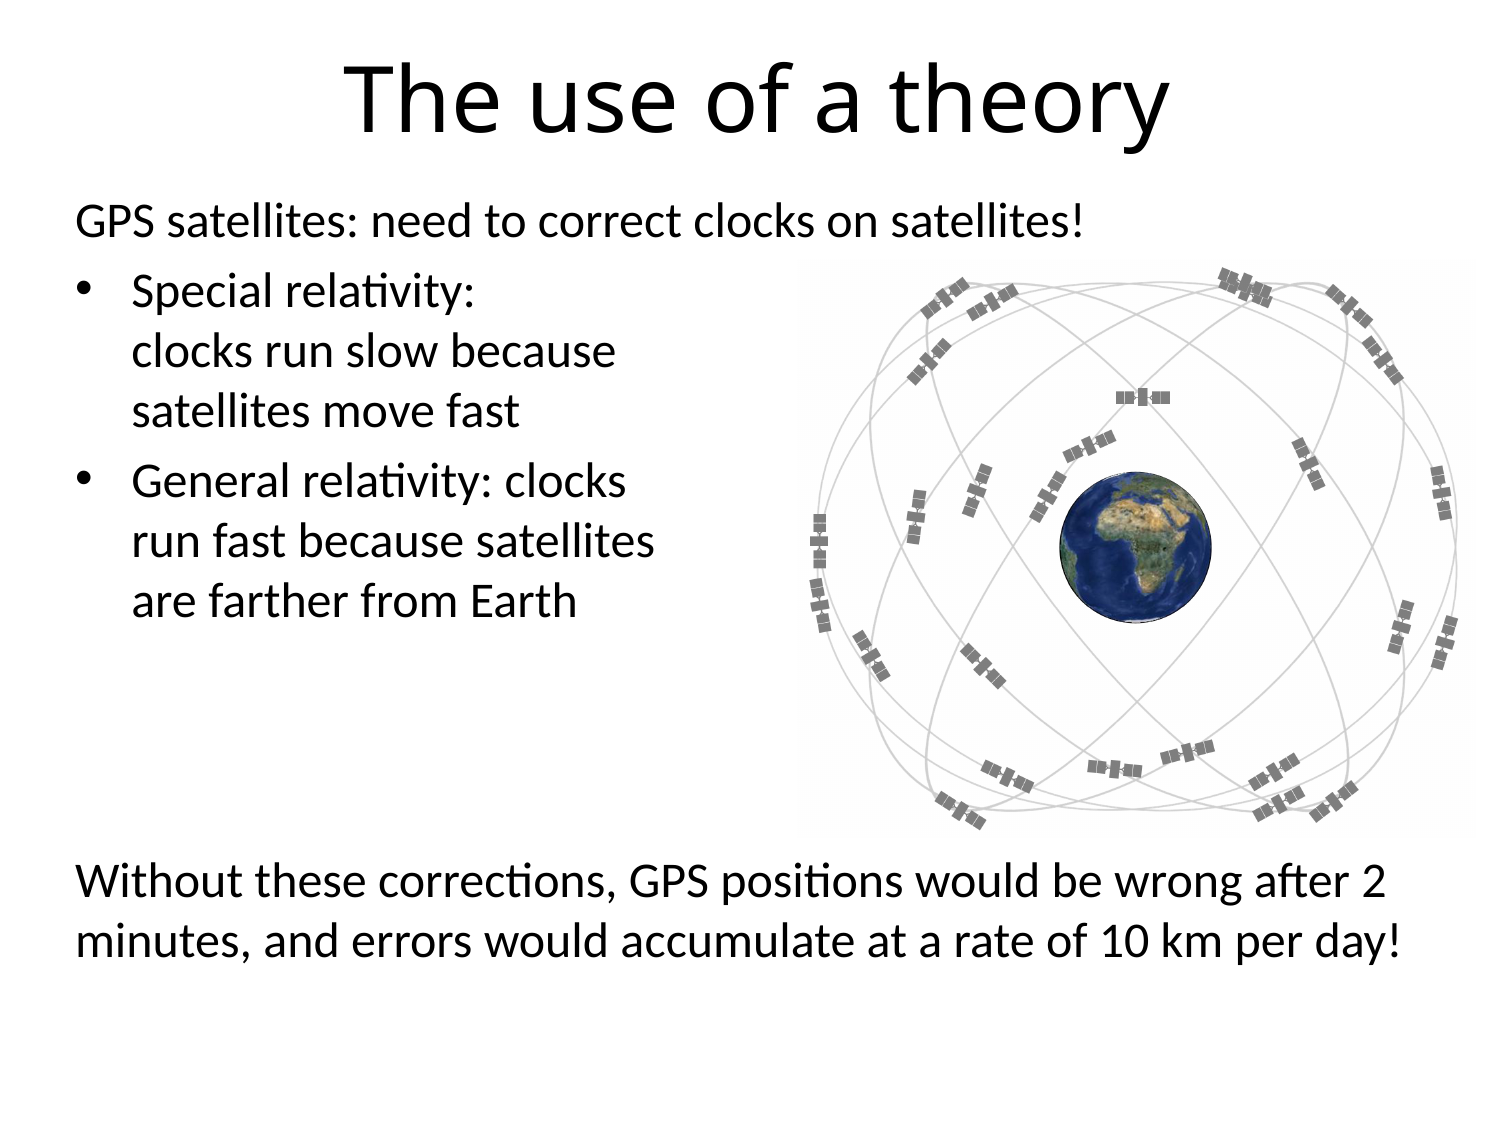

# The use of a theory
GPS satellites: need to correct clocks on satellites!
Special relativity:
clocks run slow because
satellites move fast
General relativity: clocks
run fast because satellites
are farther from Earth
Without these corrections, GPS positions would be wrong after 2 minutes, and errors would accumulate at a rate of 10 km per day!